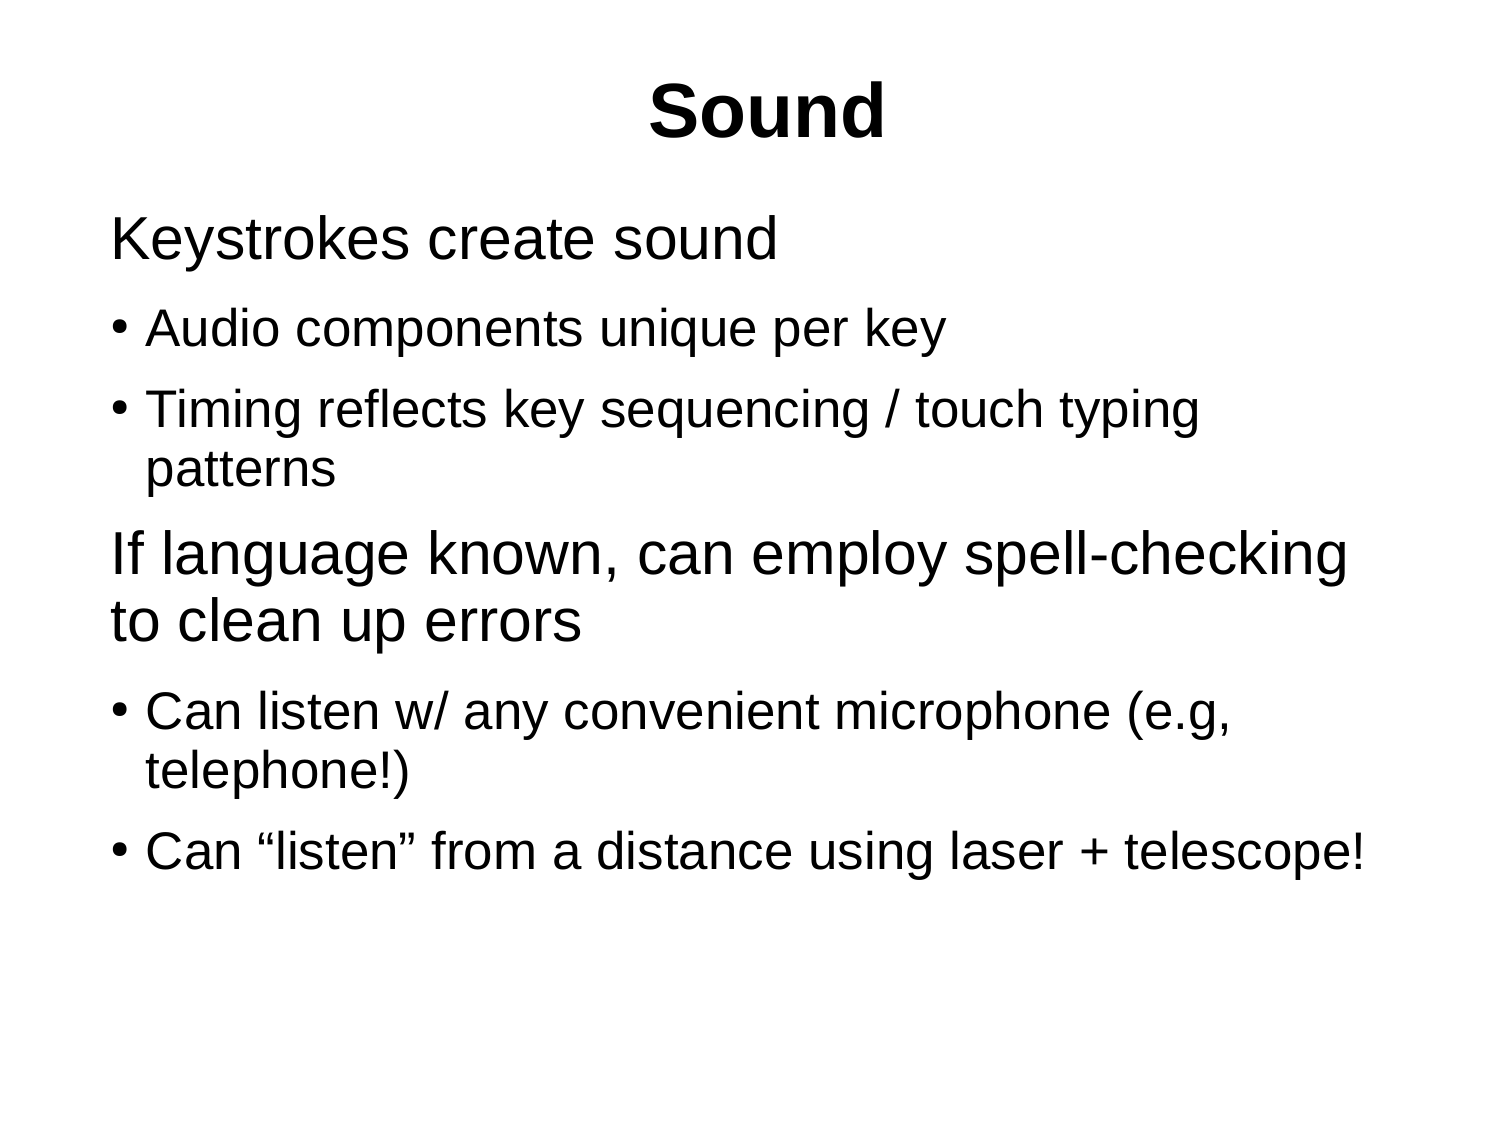

# Sound
Keystrokes create sound
Audio components unique per key
Timing reflects key sequencing / touch typing patterns
If language known, can employ spell-checking to clean up errors
Can listen w/ any convenient microphone (e.g, telephone!)
Can “listen” from a distance using laser + telescope!